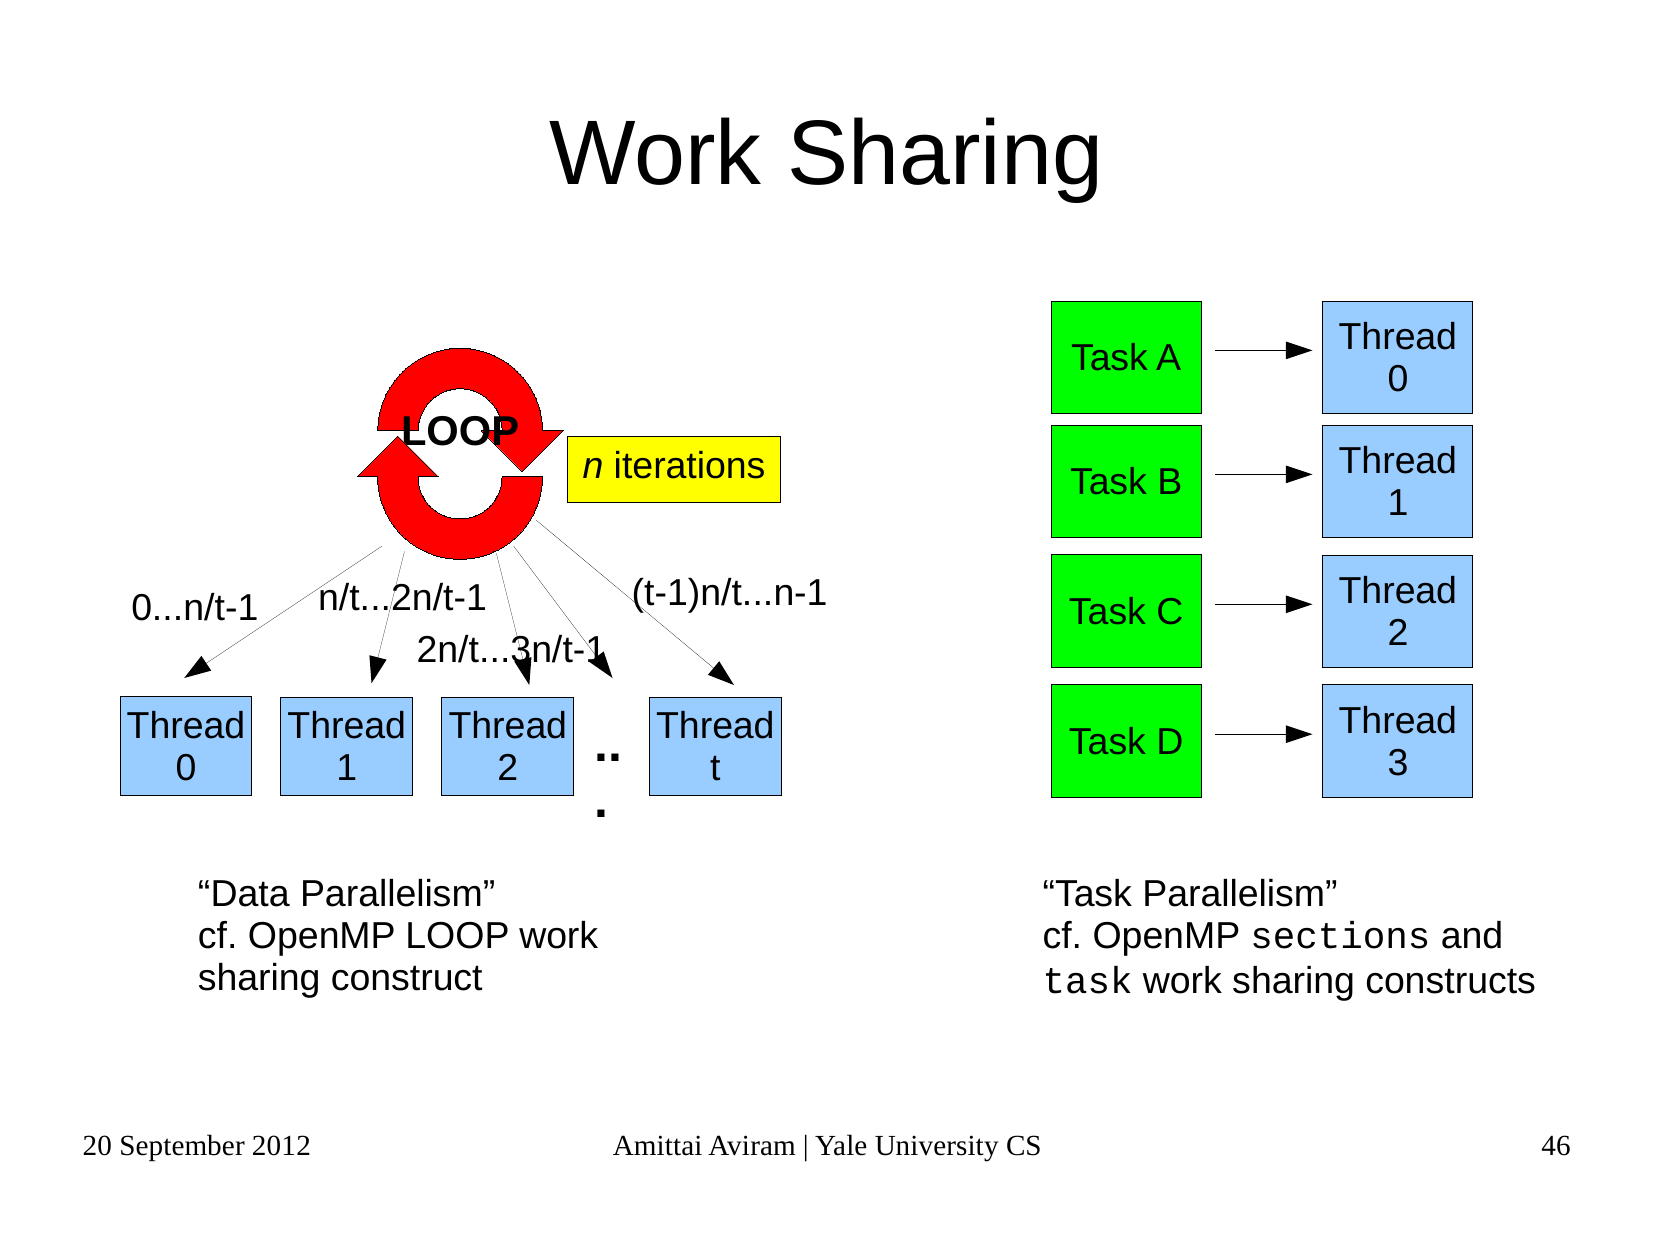

# Work Sharing
Task A
Thread
0
LOOP
n iterations
(t-1)n/t...n-1
n/t...2n/t-1
0...n/t-1
2n/t...3n/t-1
Thread
0
Thread
1
Thread
2
Thread
t
...
Task B
Thread
1
Task C
Thread
2
Task D
Thread
3
“Data Parallelism”
cf. OpenMP LOOP work sharing construct
“Task Parallelism”
cf. OpenMP sections and task work sharing constructs
46